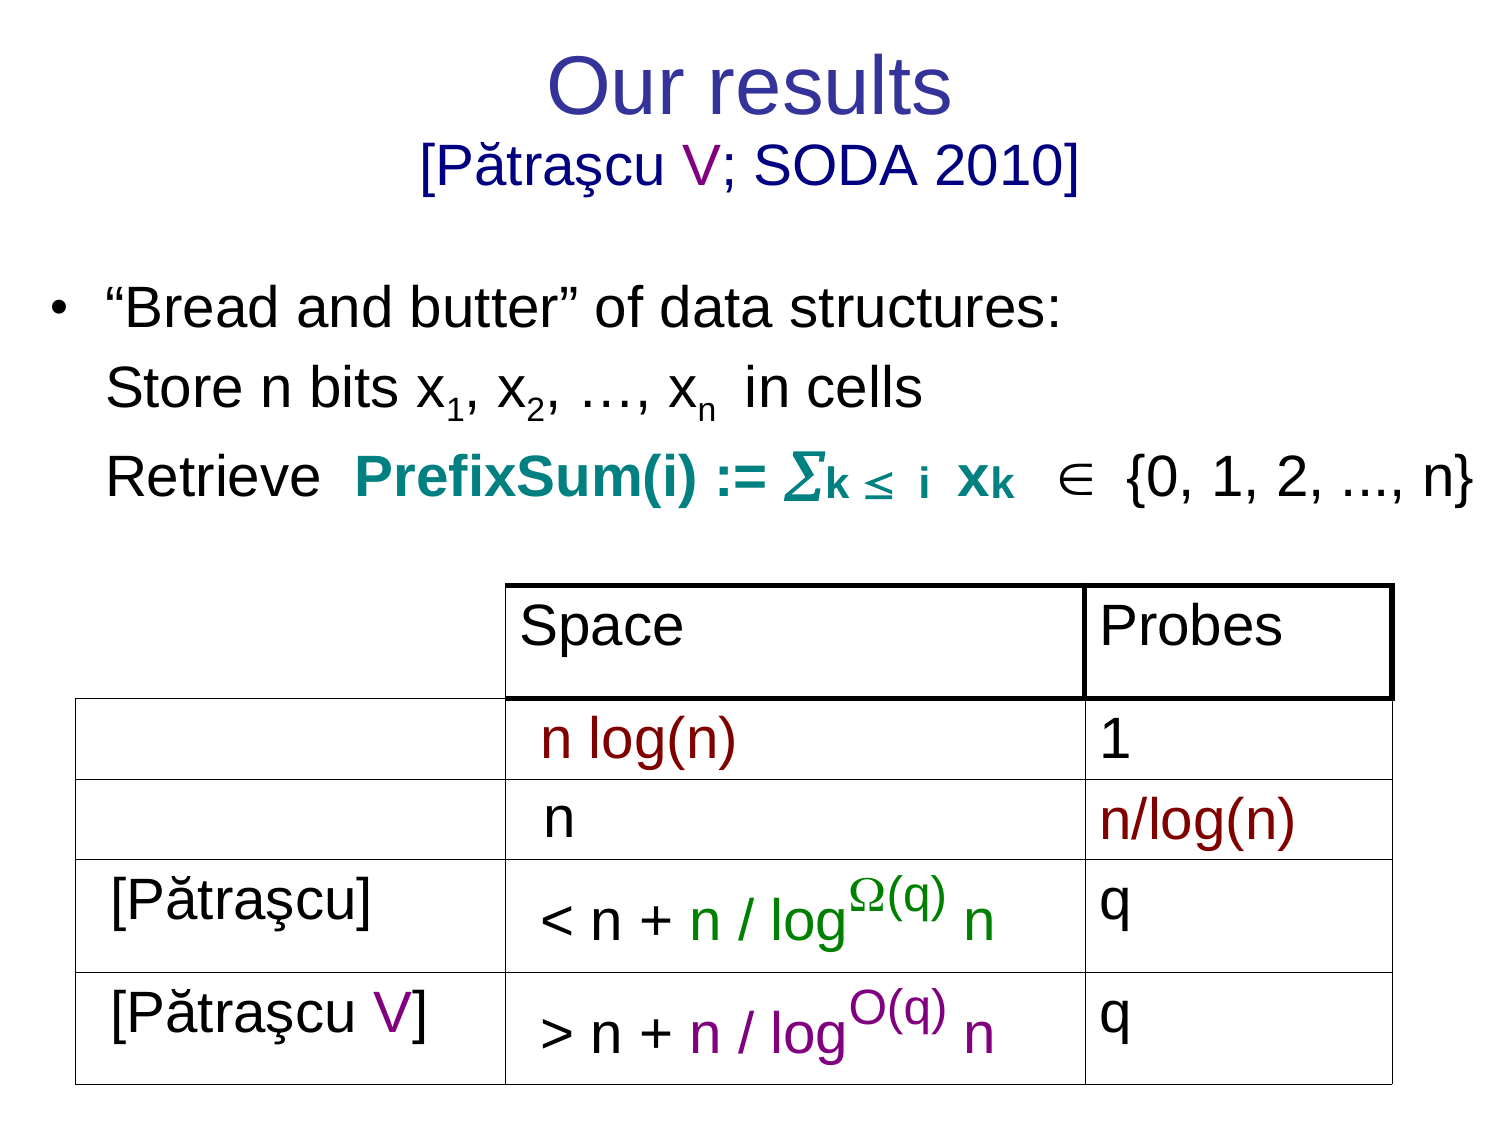

Our results
[Pătraşcu V; SODA 2010]
# “Bread and butter” of data structures:
Store n bits x1, x2, …, xn in cells
Retrieve PrefixSum(i) := k  i xk  {0, 1, 2, ..., n}
| | Space | Probes |
| --- | --- | --- |
| | n log(n) | 1 |
| | n | n/log(n) |
| [Pătraşcu] | < n + n / log(q) n | q |
| [Pătraşcu V] | > n + n / logO(q) n | q |